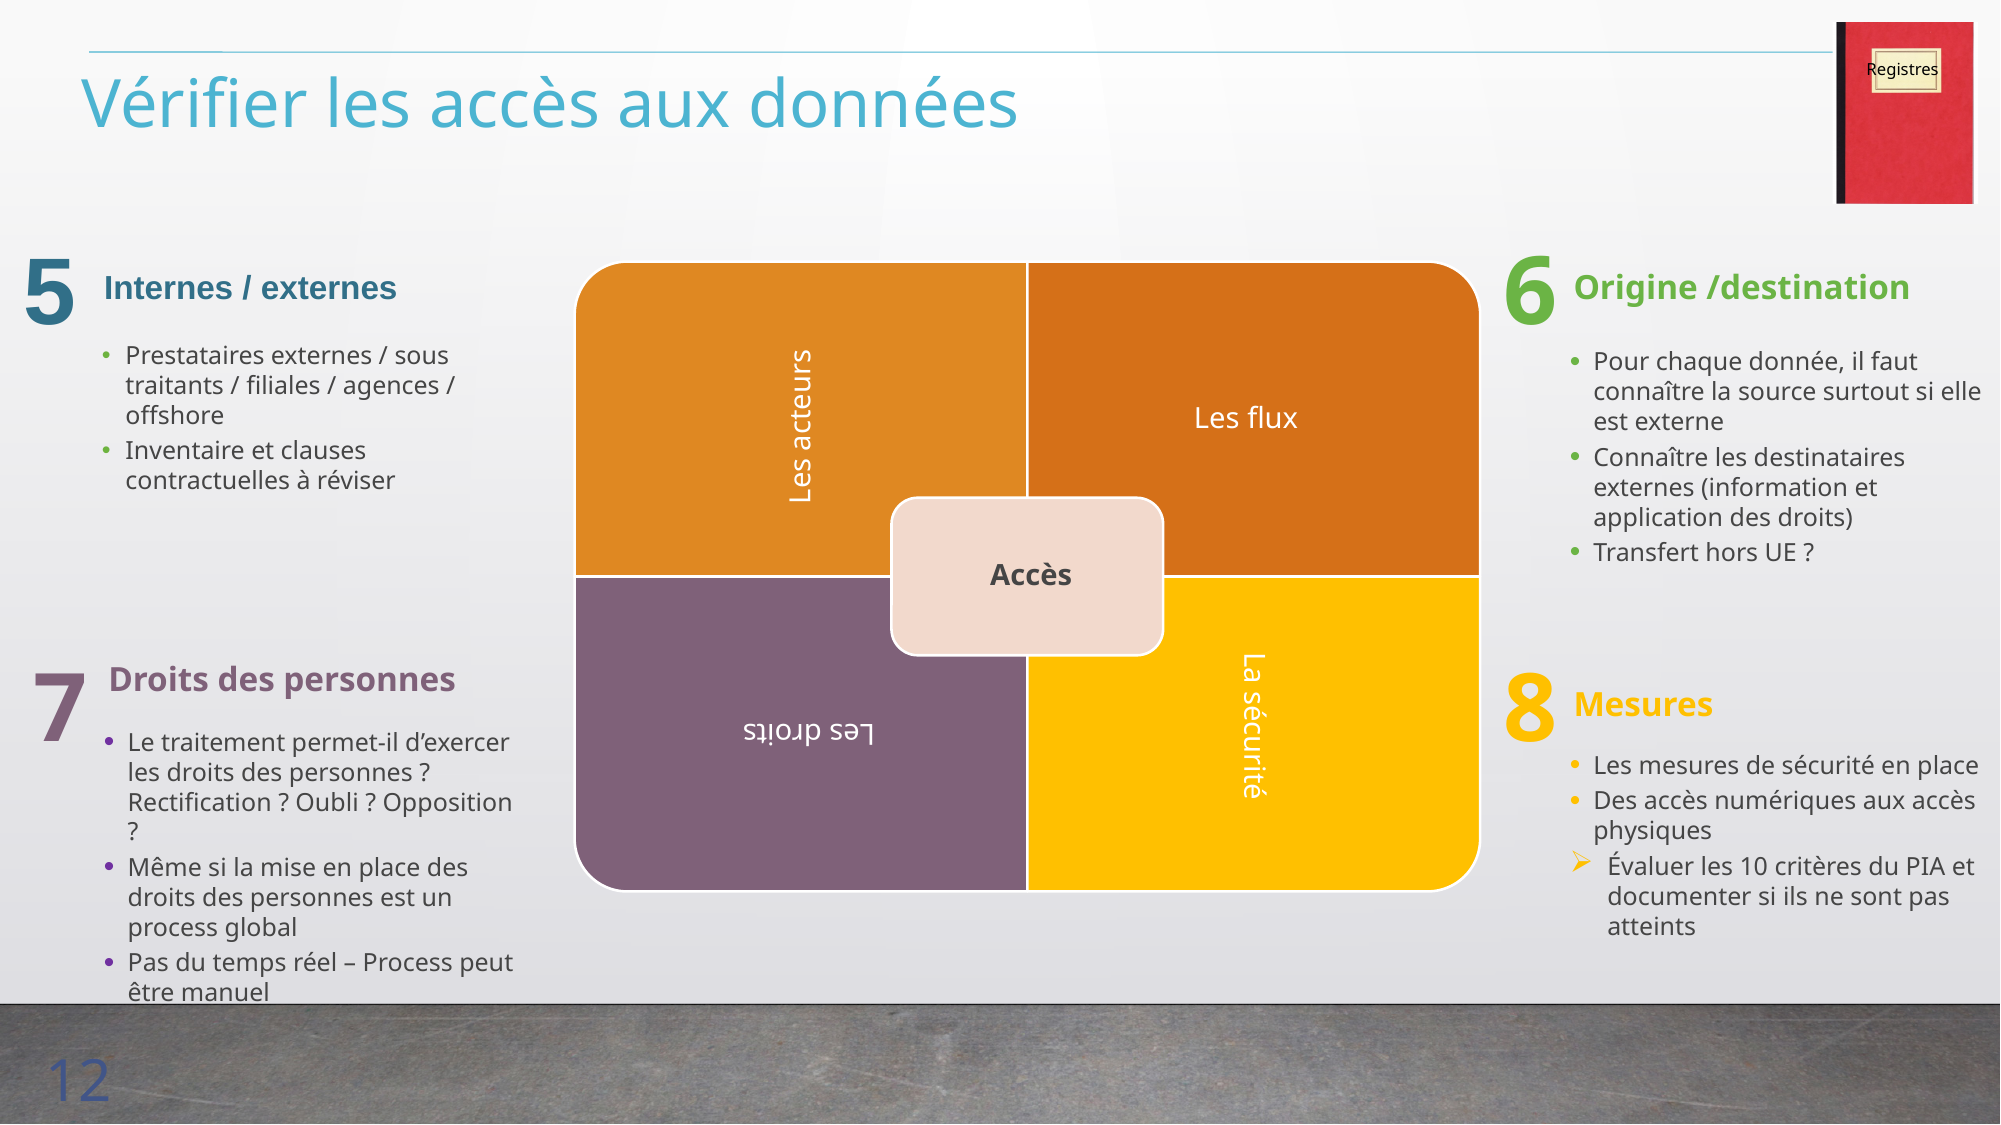

Registres
# Vérifier les accès aux données
5
6
Internes / externes
Origine /destination
Les acteurs
Les flux
Accès
La sécurité
Les droits
Prestataires externes / sous traitants / filiales / agences / offshore
Inventaire et clauses contractuelles à réviser
Pour chaque donnée, il faut connaître la source surtout si elle est externe
Connaître les destinataires externes (information et application des droits)
Transfert hors UE ?
7
8
Droits des personnes
Mesures
Le traitement permet-il d’exercer les droits des personnes ? Rectification ? Oubli ? Opposition ?
Même si la mise en place des droits des personnes est un process global
Pas du temps réel – Process peut être manuel
Les mesures de sécurité en place
Des accès numériques aux accès physiques
Évaluer les 10 critères du PIA et documenter si ils ne sont pas atteints